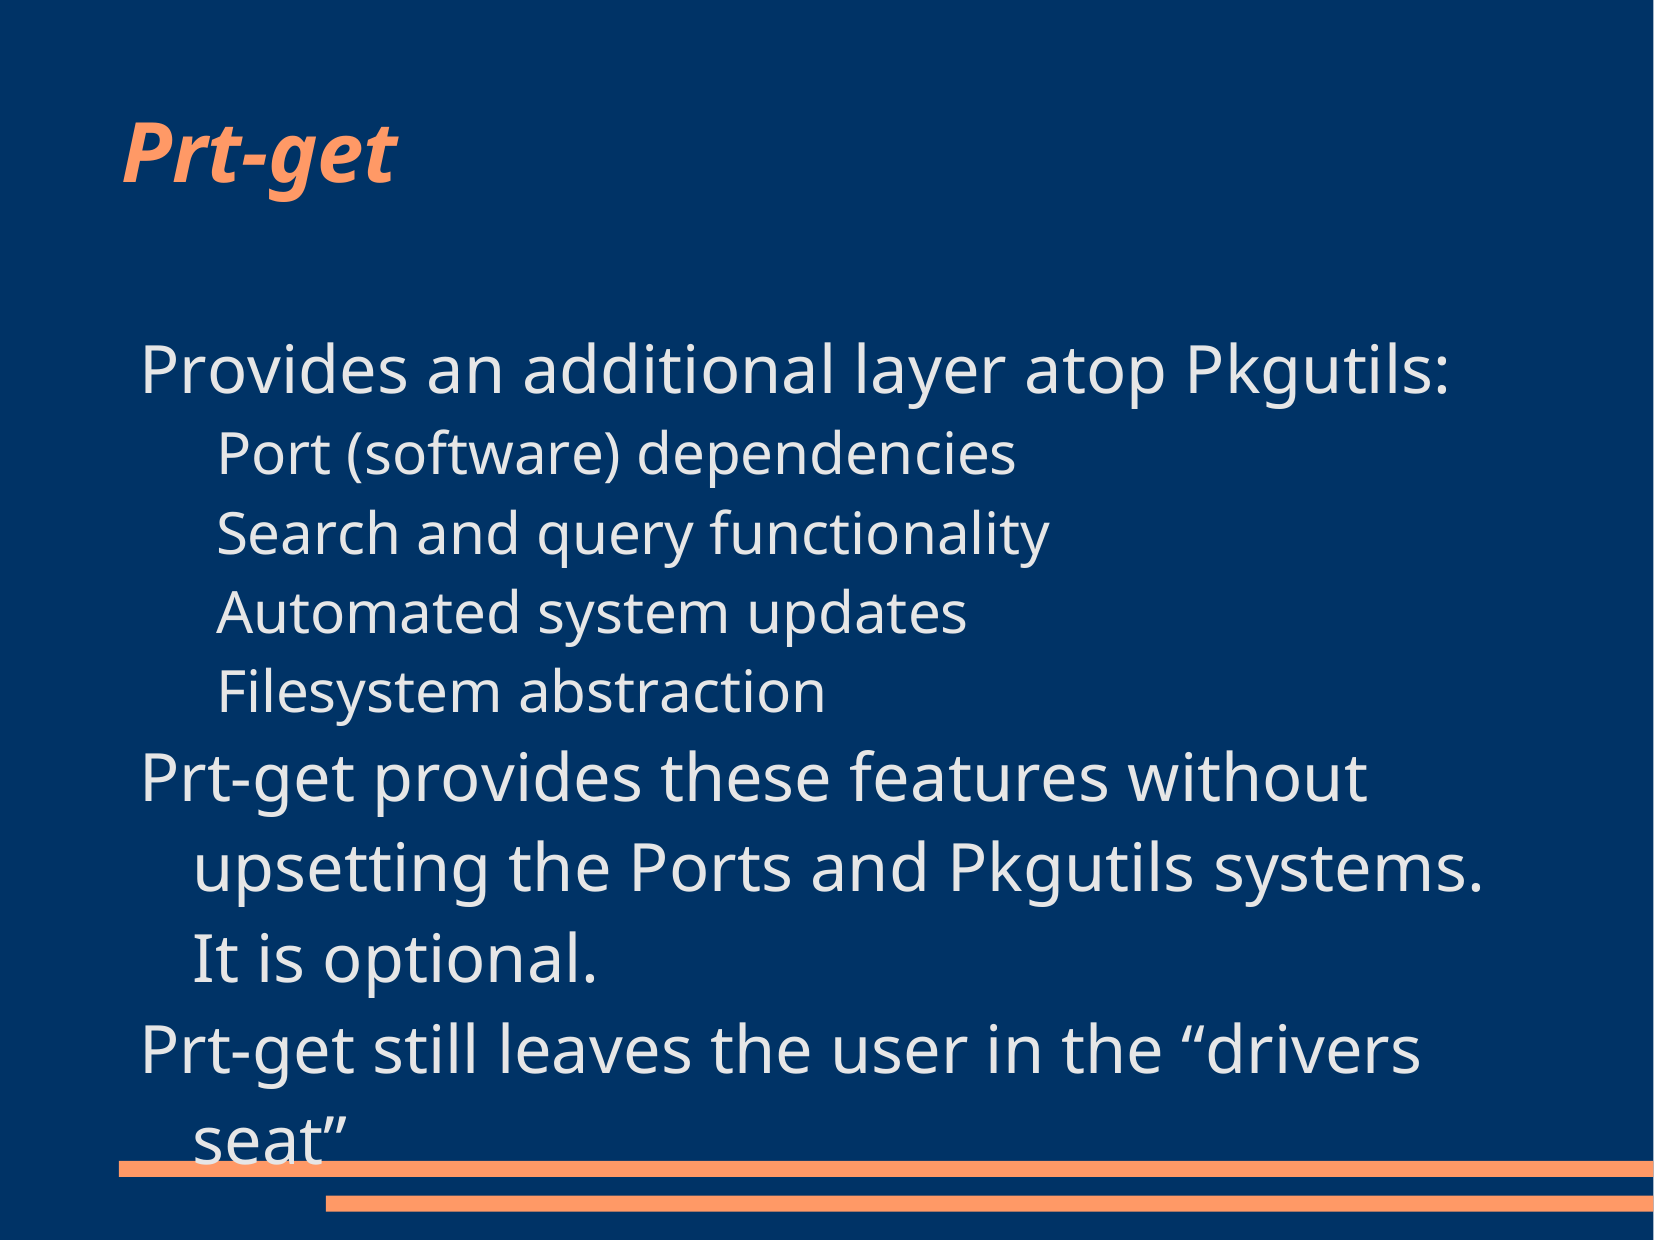

# Prt-get
Provides an additional layer atop Pkgutils:
Port (software) dependencies
Search and query functionality
Automated system updates
Filesystem abstraction
Prt-get provides these features without upsetting the Ports and Pkgutils systems. It is optional.
Prt-get still leaves the user in the “drivers seat”